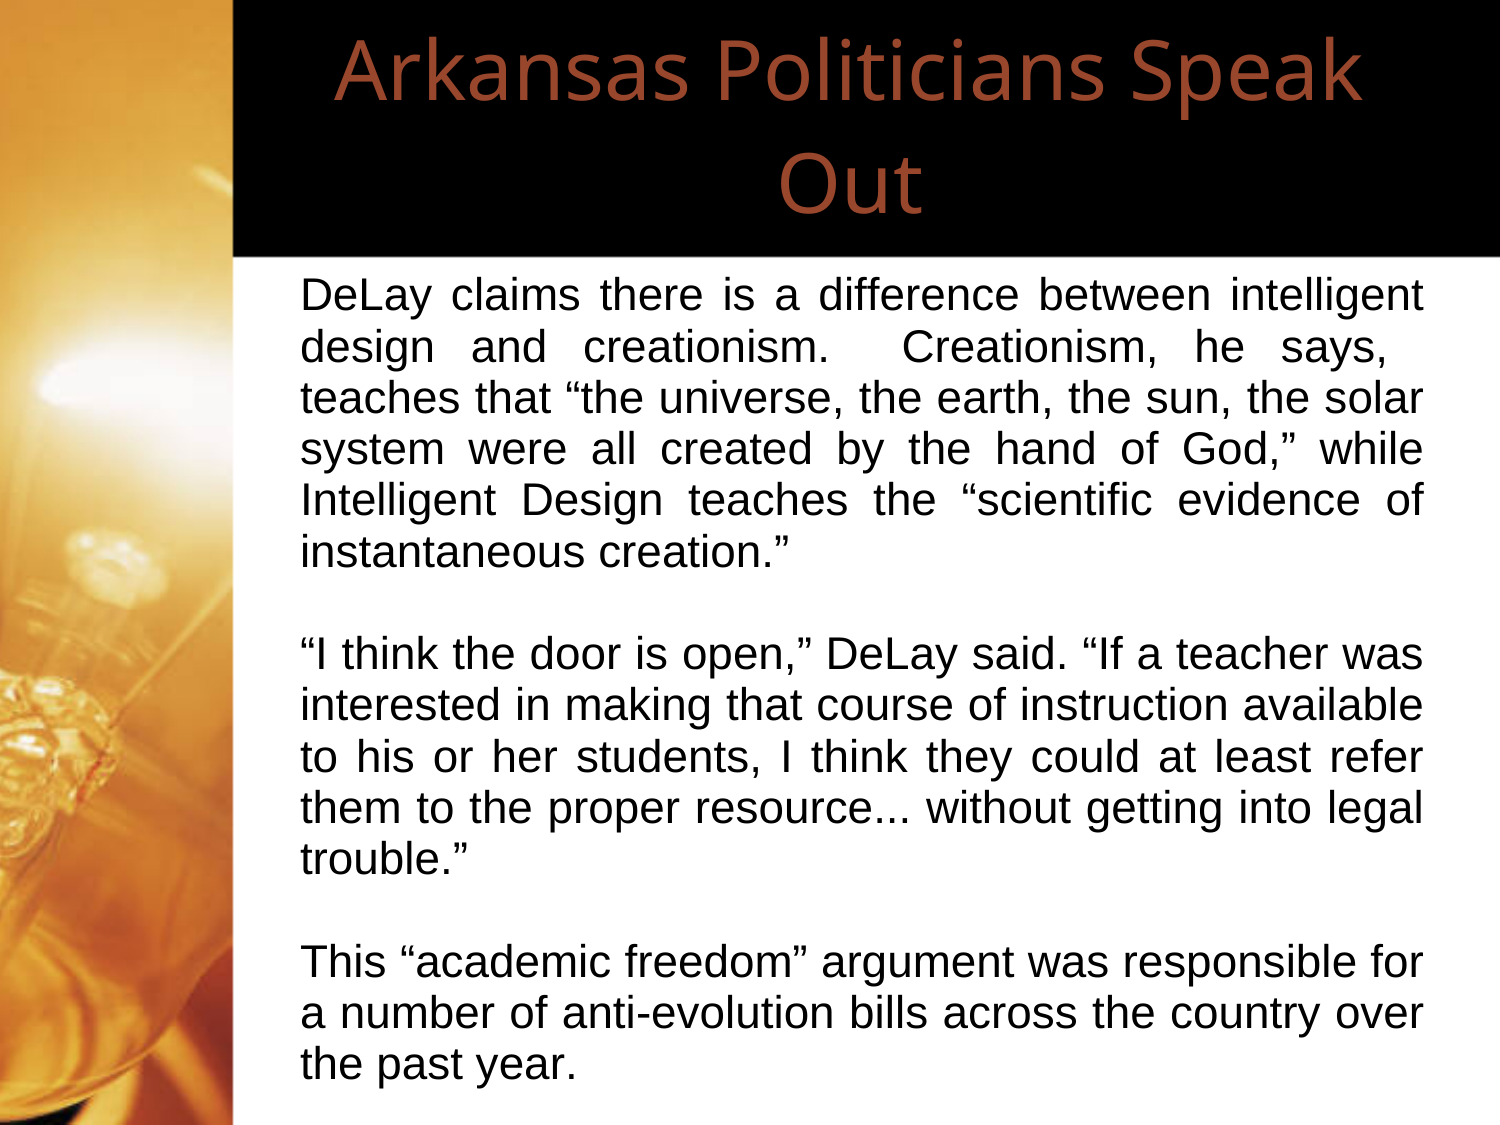

# Arkansas Politicians Speak Out
DeLay claims there is a difference between intelligent design and creationism. Creationism, he says, teaches that “the universe, the earth, the sun, the solar system were all created by the hand of God,” while Intelligent Design teaches the “scientific evidence of instantaneous creation.”
“I think the door is open,” DeLay said. “If a teacher was interested in making that course of instruction available to his or her students, I think they could at least refer them to the proper resource... without getting into legal trouble.”
This “academic freedom” argument was responsible for a number of anti-evolution bills across the country over the past year.